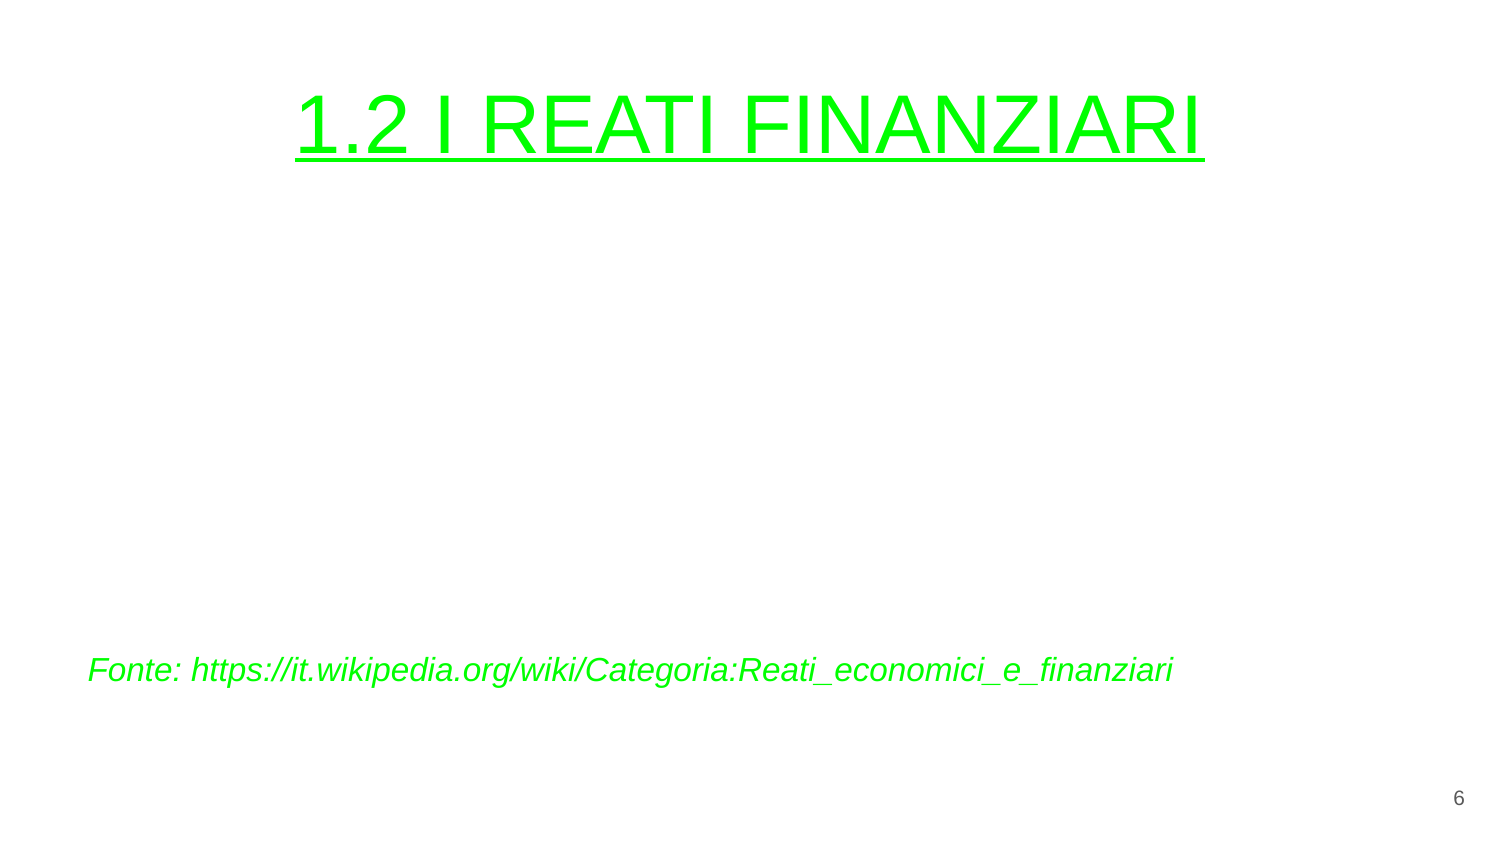

# 1.2 I REATI FINANZIARI
Fondo nero: conto monetario, oppure fondo di riserva di un ente, non iscritto nel bilancio.
Front running: pratica illegale messa in atto da un dealer, cioè un intermediario finanziario.
High frequency trading: modalità di intervento sui mercati che si serve di software con cui attuare negoziazioni ad altra frequenza.
Insider trading: compravendita di titoli di una determinata società da parte di soggetti in possesso di informazioni riservate non di pubblico dominio.
Riciclaggio di denaro: insieme di operazioni mirate a dare una parvenza lecita a capitali di provenienza illecita, rendendone difficile l’identificazione e il successivo recupero.
Spallone: termine che indica i contrabbandieri dediti ad esportare denaro e merci oltre frontiera.
Falso in bilancio: compilazione di false comunicazioni sociali riguardanti il bilancio d’esercizio di un’azienda.
Fonte: https://it.wikipedia.org/wiki/Categoria:Reati_economici_e_finanziari